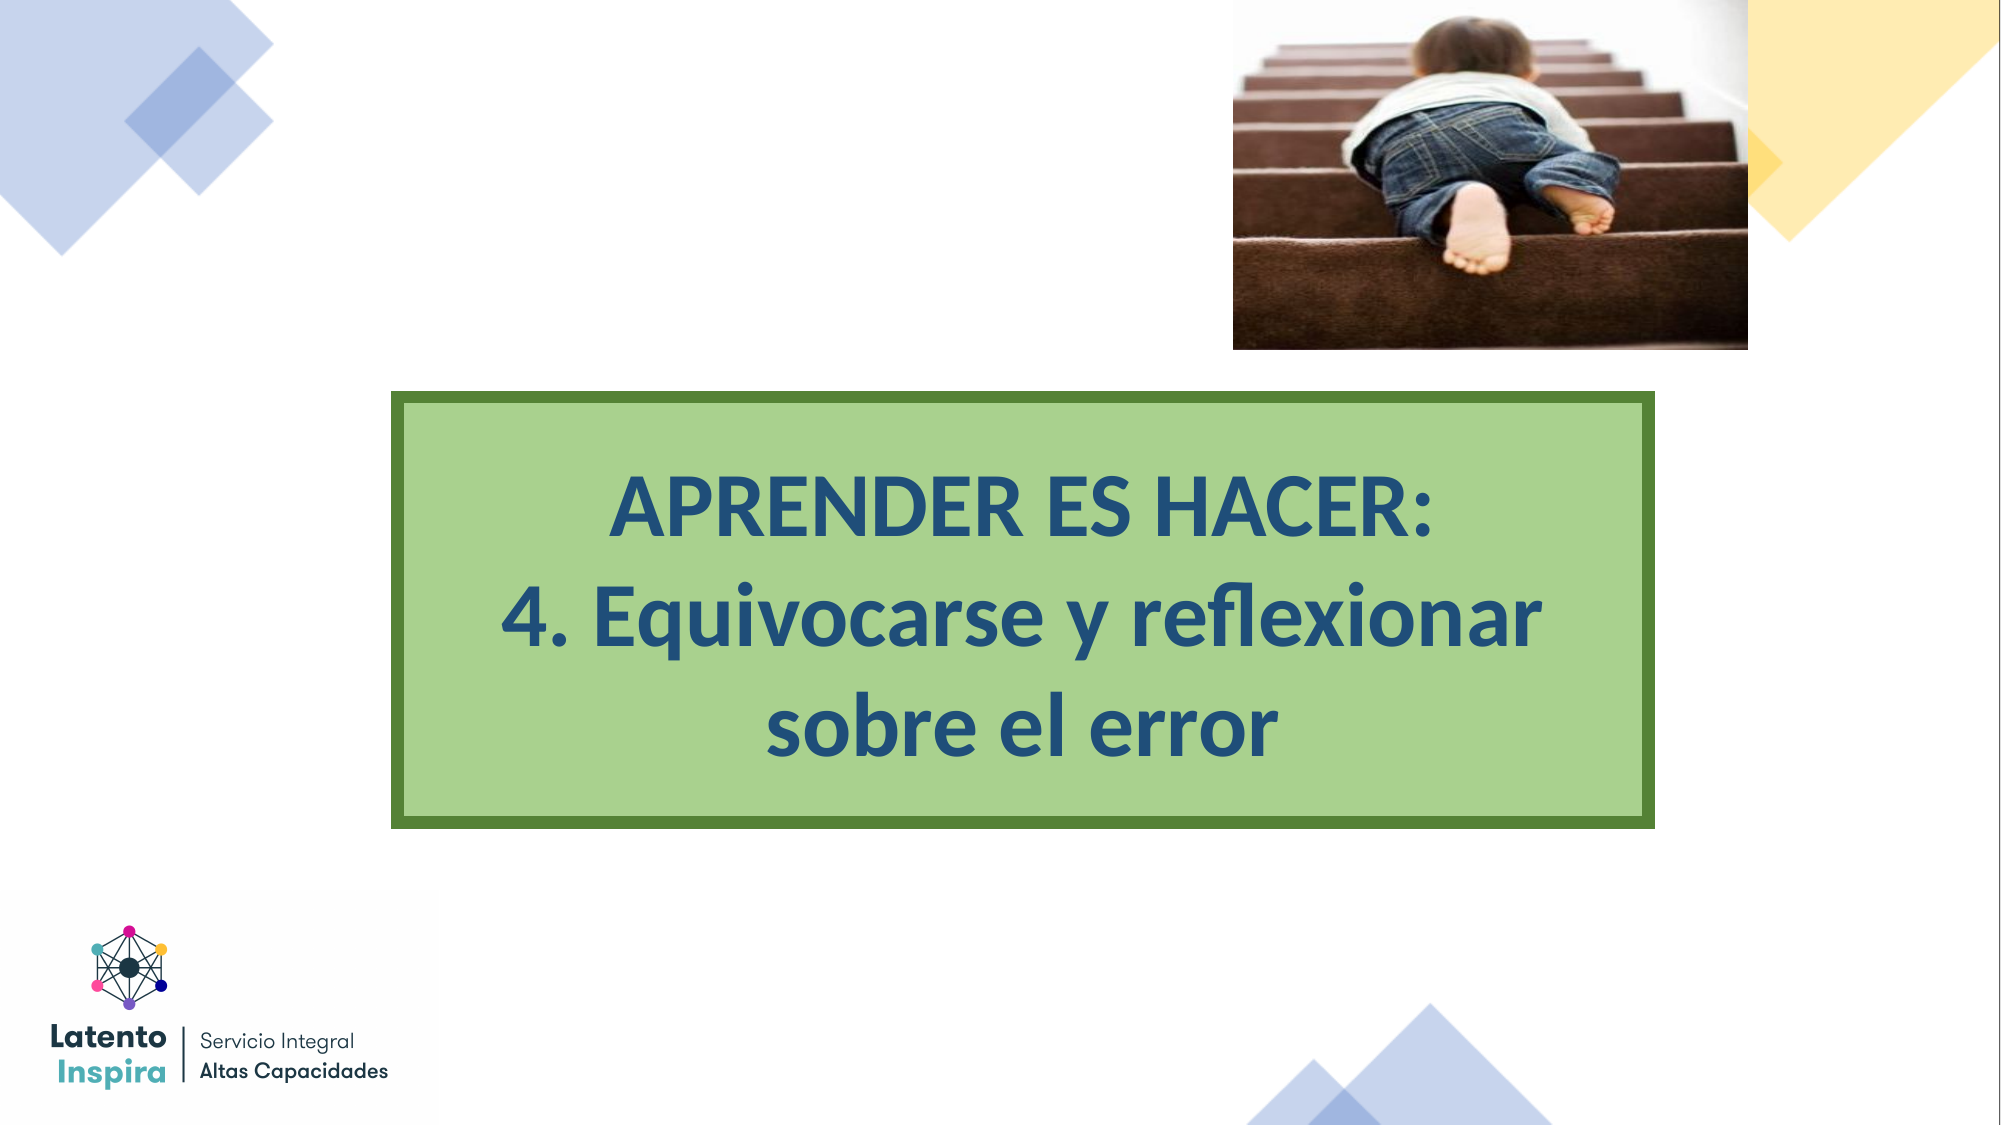

APRENDER ES HACER:
4. Equivocarse y reflexionar
sobre el error